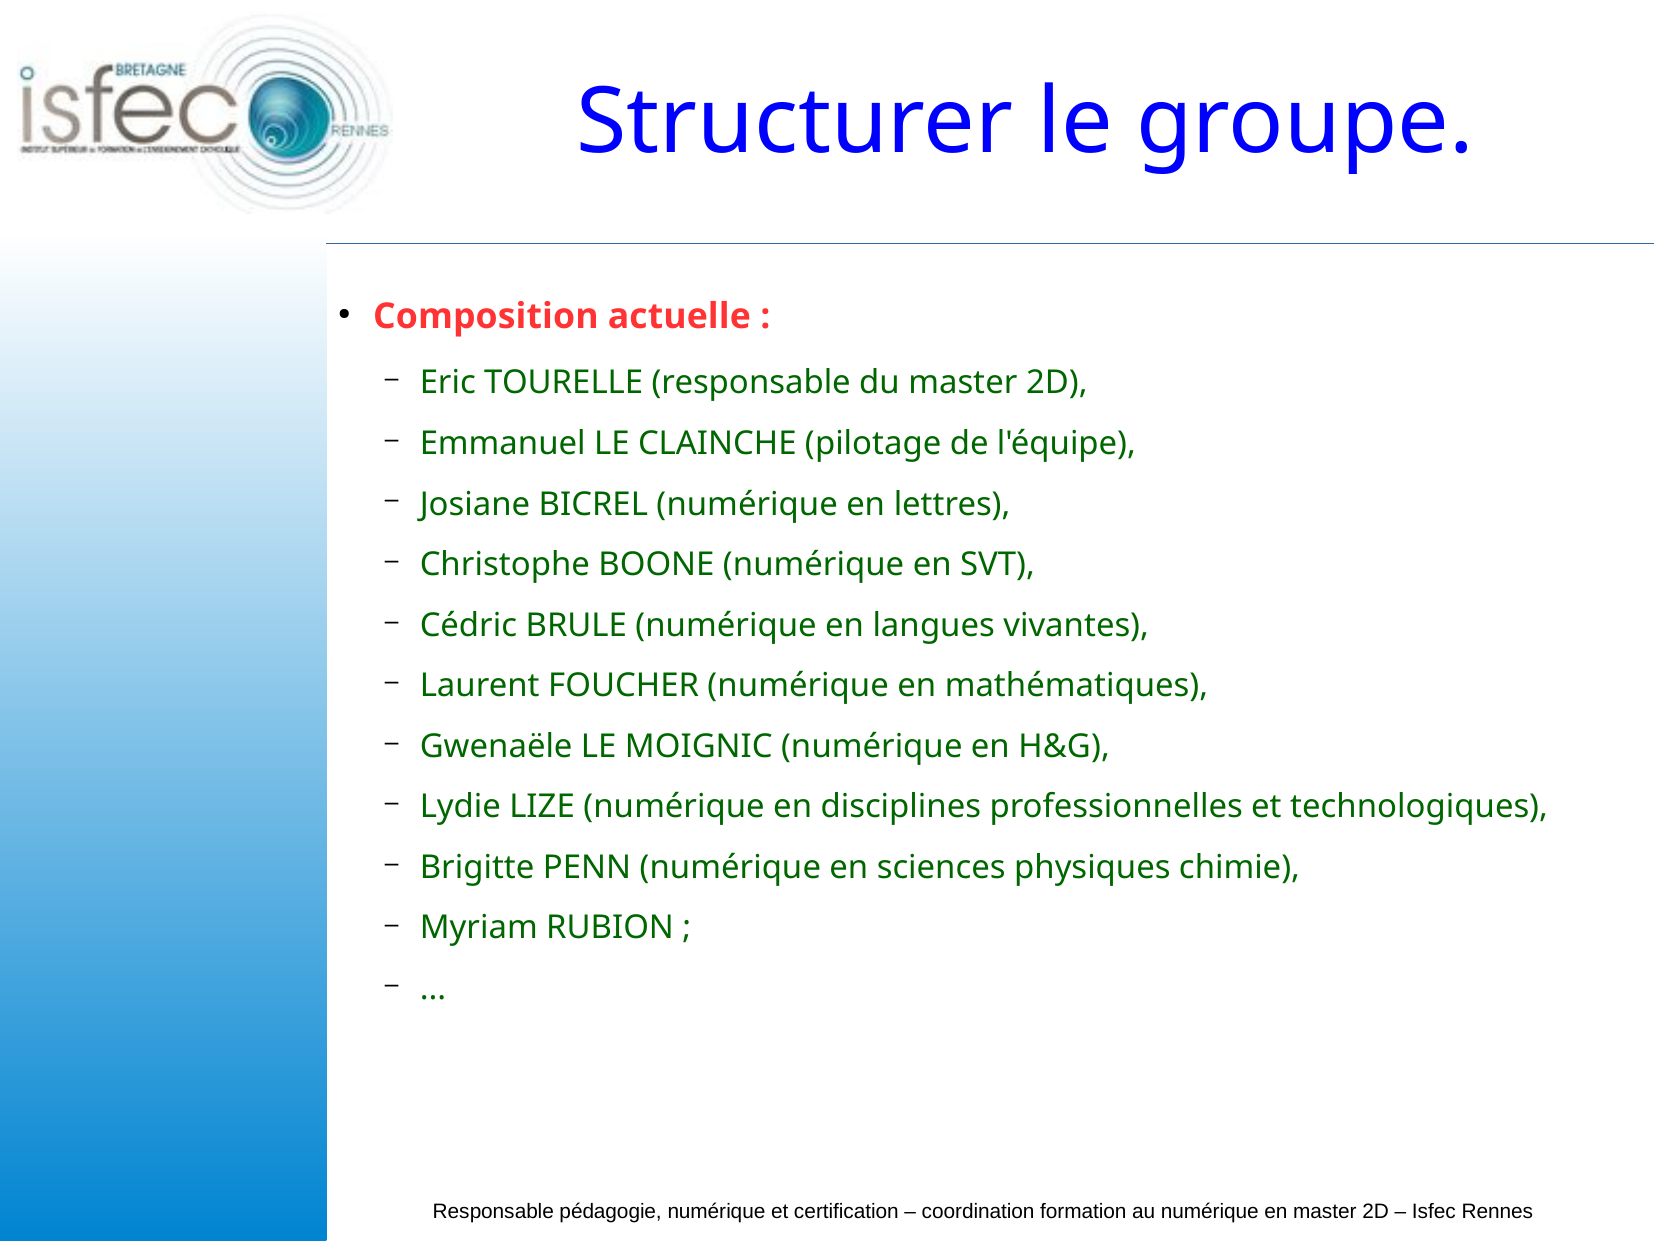

# Structurer le groupe.
Composition actuelle :
Eric TOURELLE (responsable du master 2D),
Emmanuel LE CLAINCHE (pilotage de l'équipe),
Josiane BICREL (numérique en lettres),
Christophe BOONE (numérique en SVT),
Cédric BRULE (numérique en langues vivantes),
Laurent FOUCHER (numérique en mathématiques),
Gwenaële LE MOIGNIC (numérique en H&G),
Lydie LIZE (numérique en disciplines professionnelles et technologiques),
Brigitte PENN (numérique en sciences physiques chimie),
Myriam RUBION ;
...